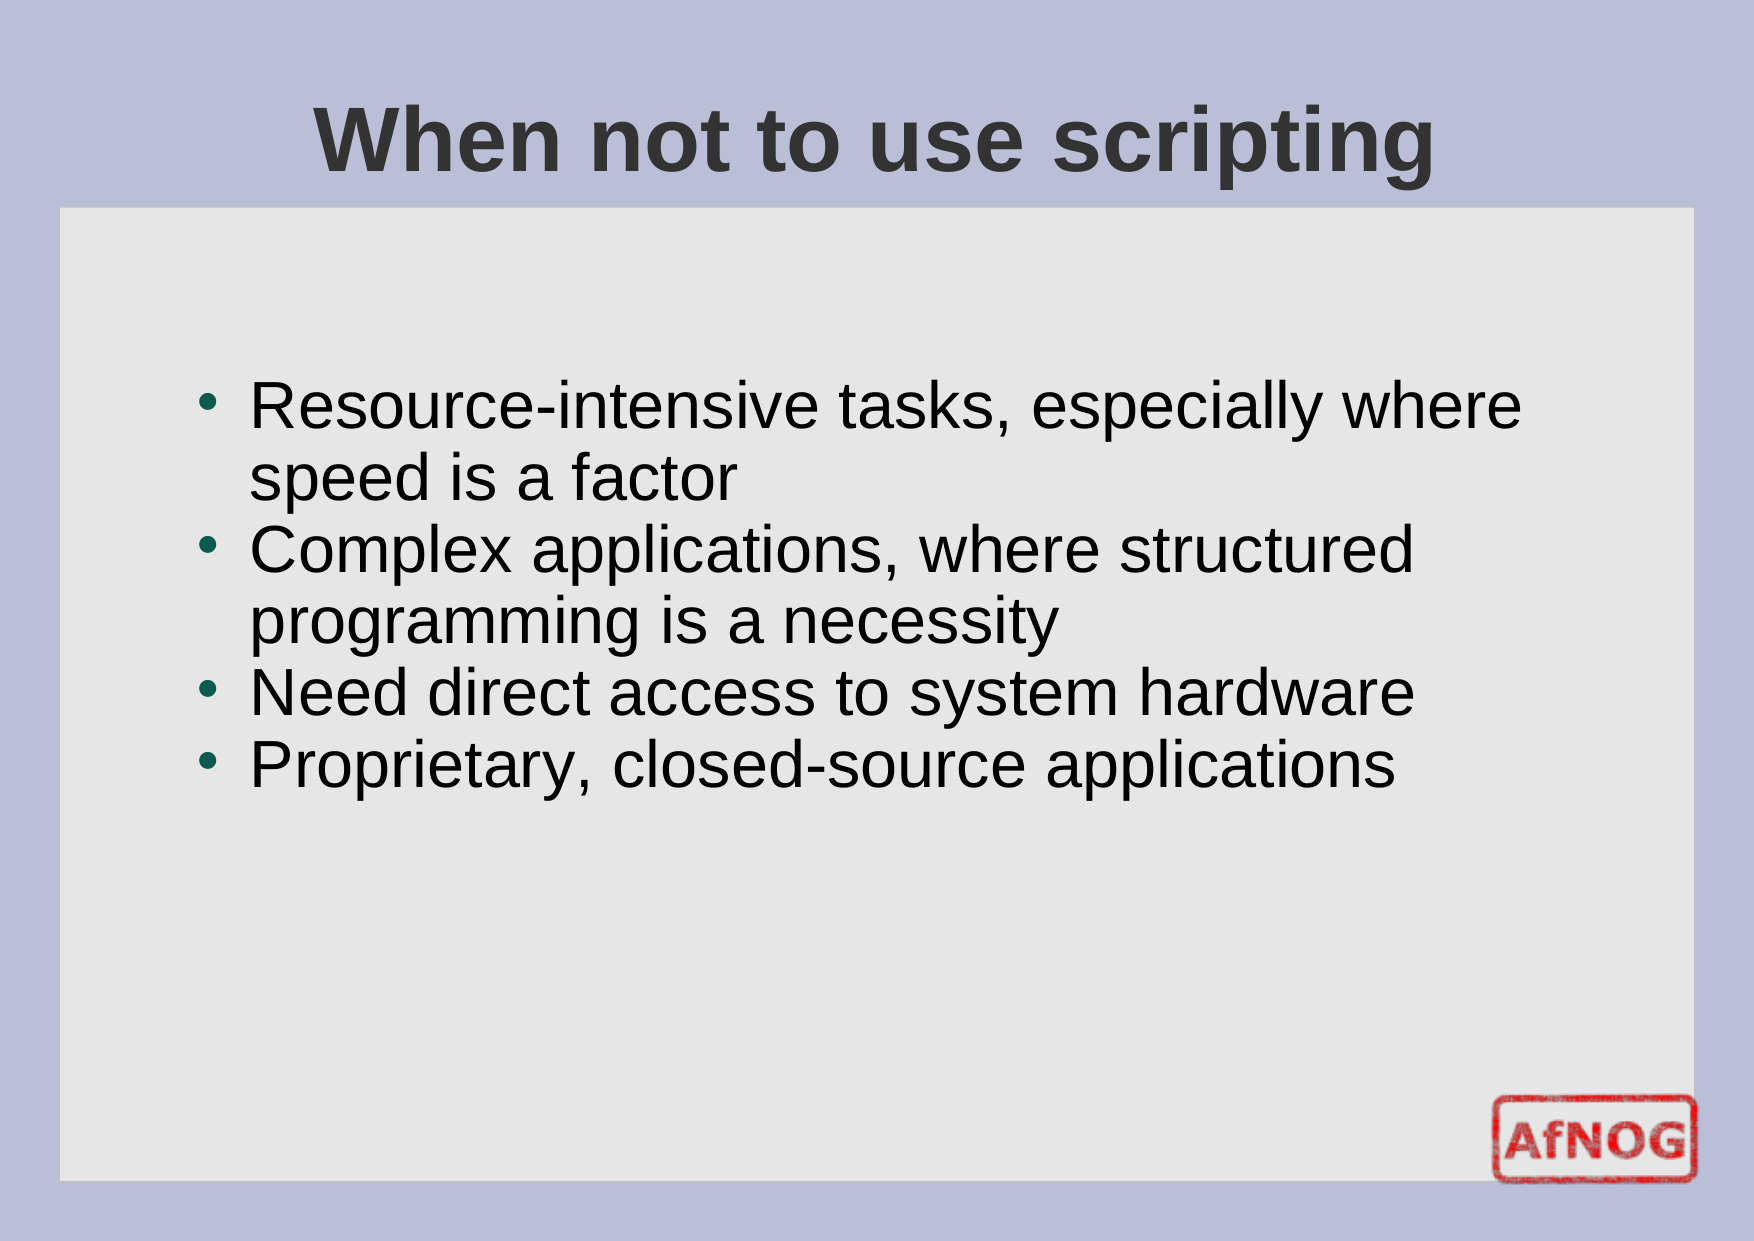

# When not to use scripting
Resource-intensive tasks, especially where speed is a factor
Complex applications, where structured programming is a necessity
Need direct access to system hardware
Proprietary, closed-source applications